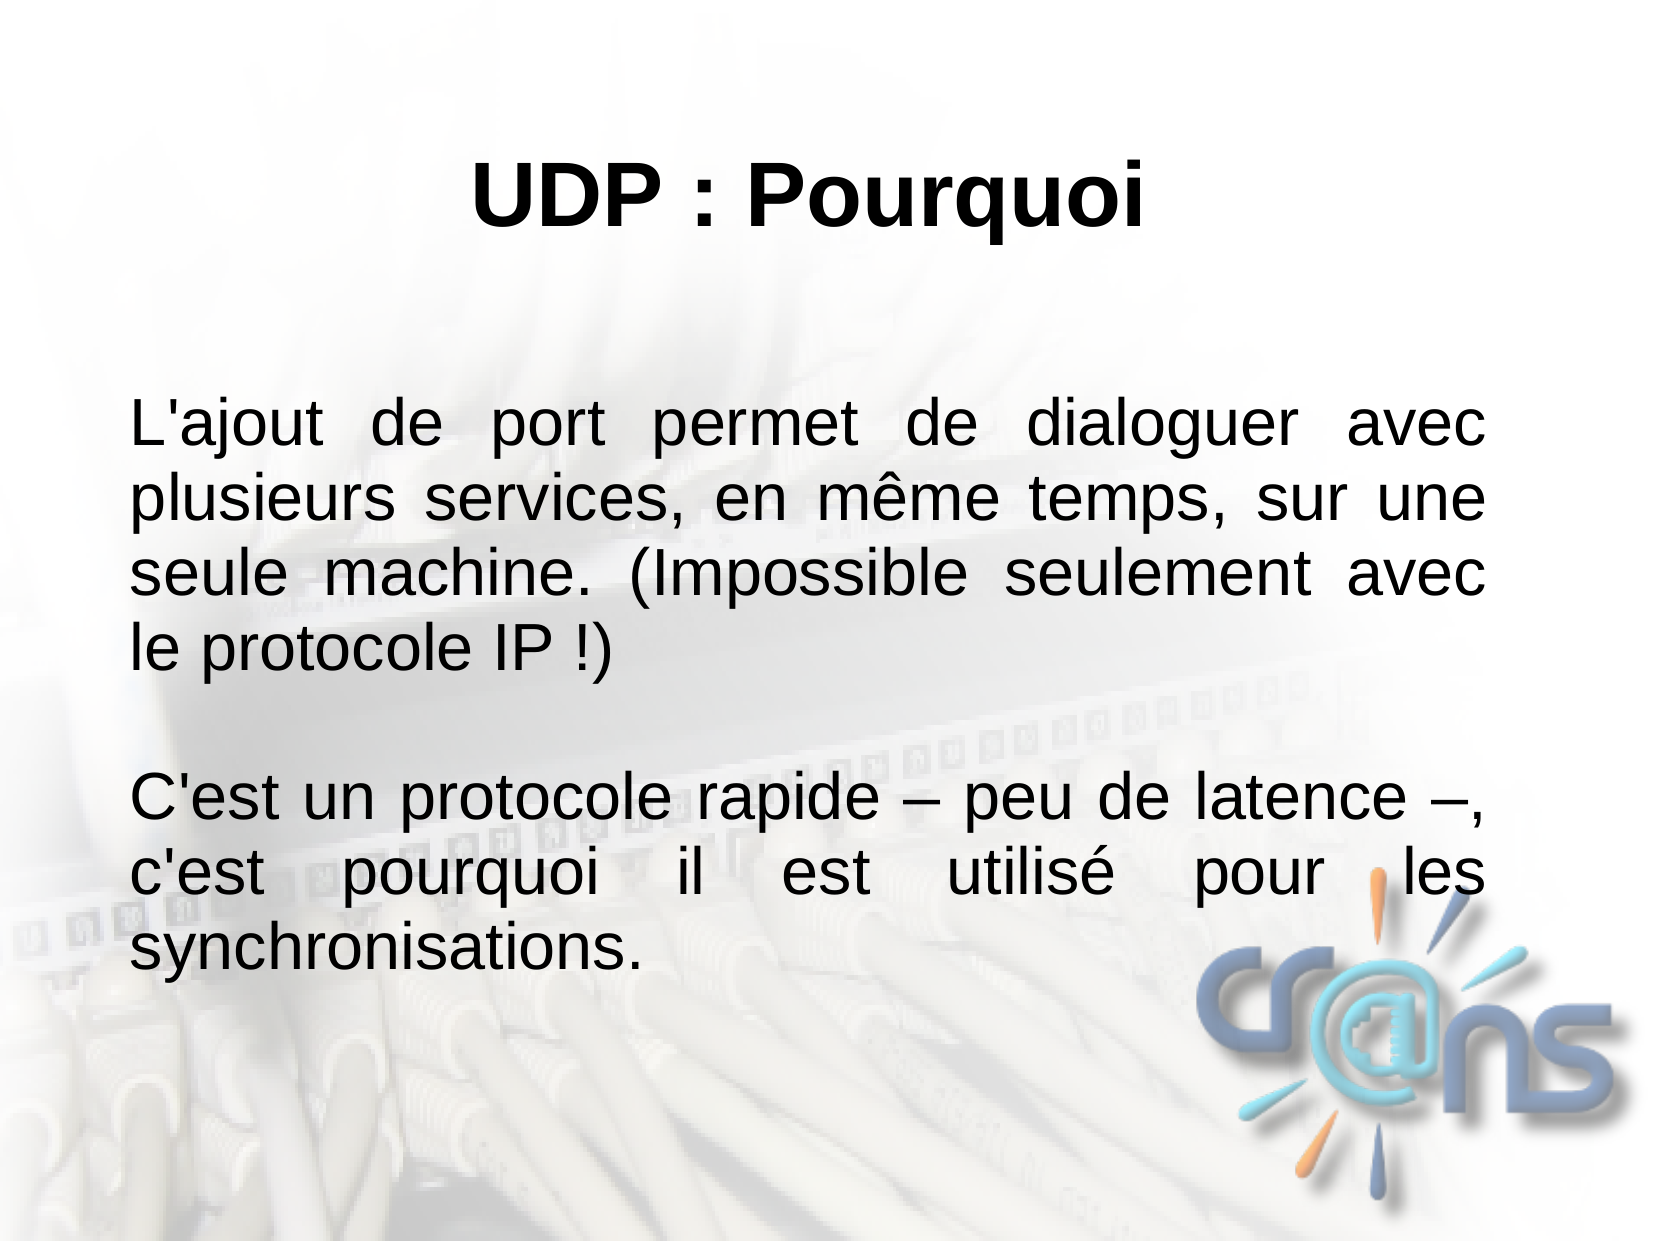

# UDP : Pourquoi
L'ajout de port permet de dialoguer avec plusieurs services, en même temps, sur une seule machine. (Impossible seulement avec le protocole IP !)
C'est un protocole rapide – peu de latence –, c'est pourquoi il est utilisé pour les synchronisations.